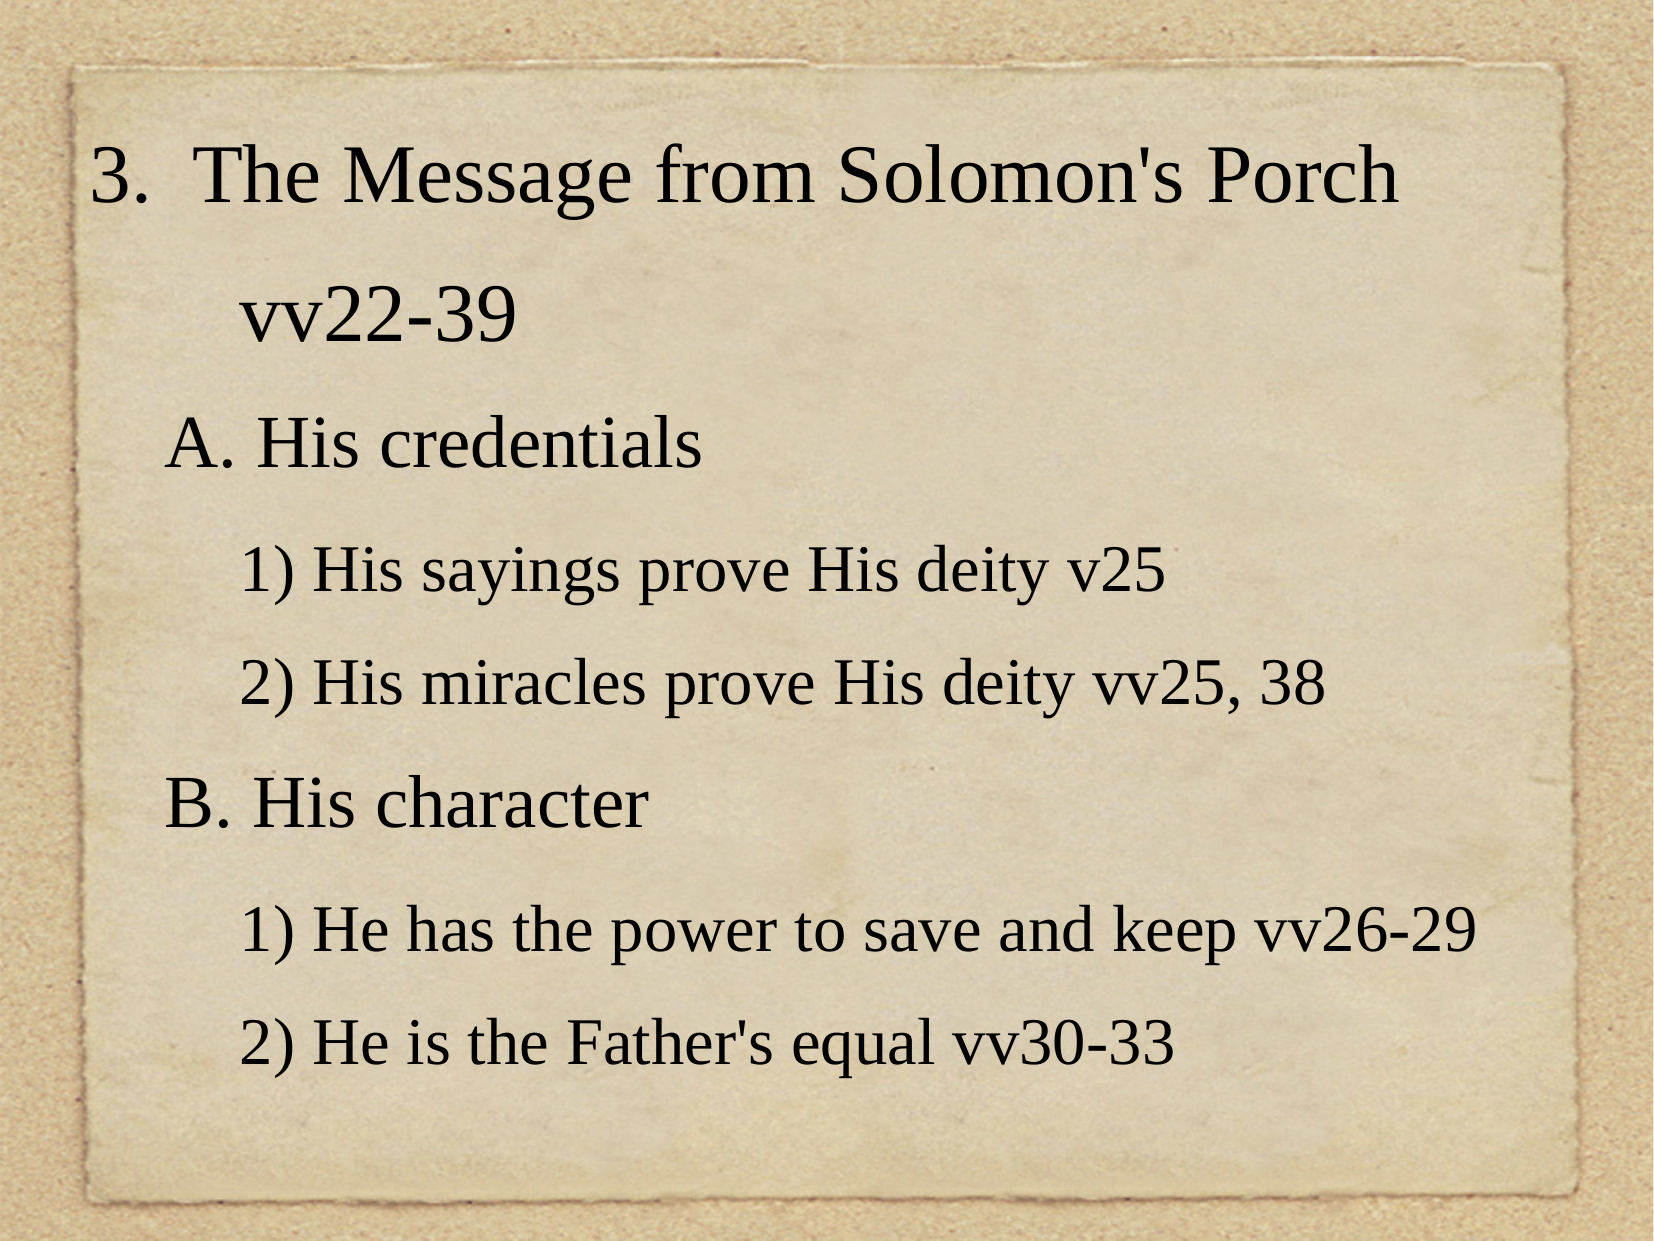

3. The Message from Solomon's Porch 				vv22-39
	A. His credentials
		1) His sayings prove His deity v25
		2) His miracles prove His deity vv25, 38
	B. His character
		1) He has the power to save and keep vv26-29
		2) He is the Father's equal vv30-33